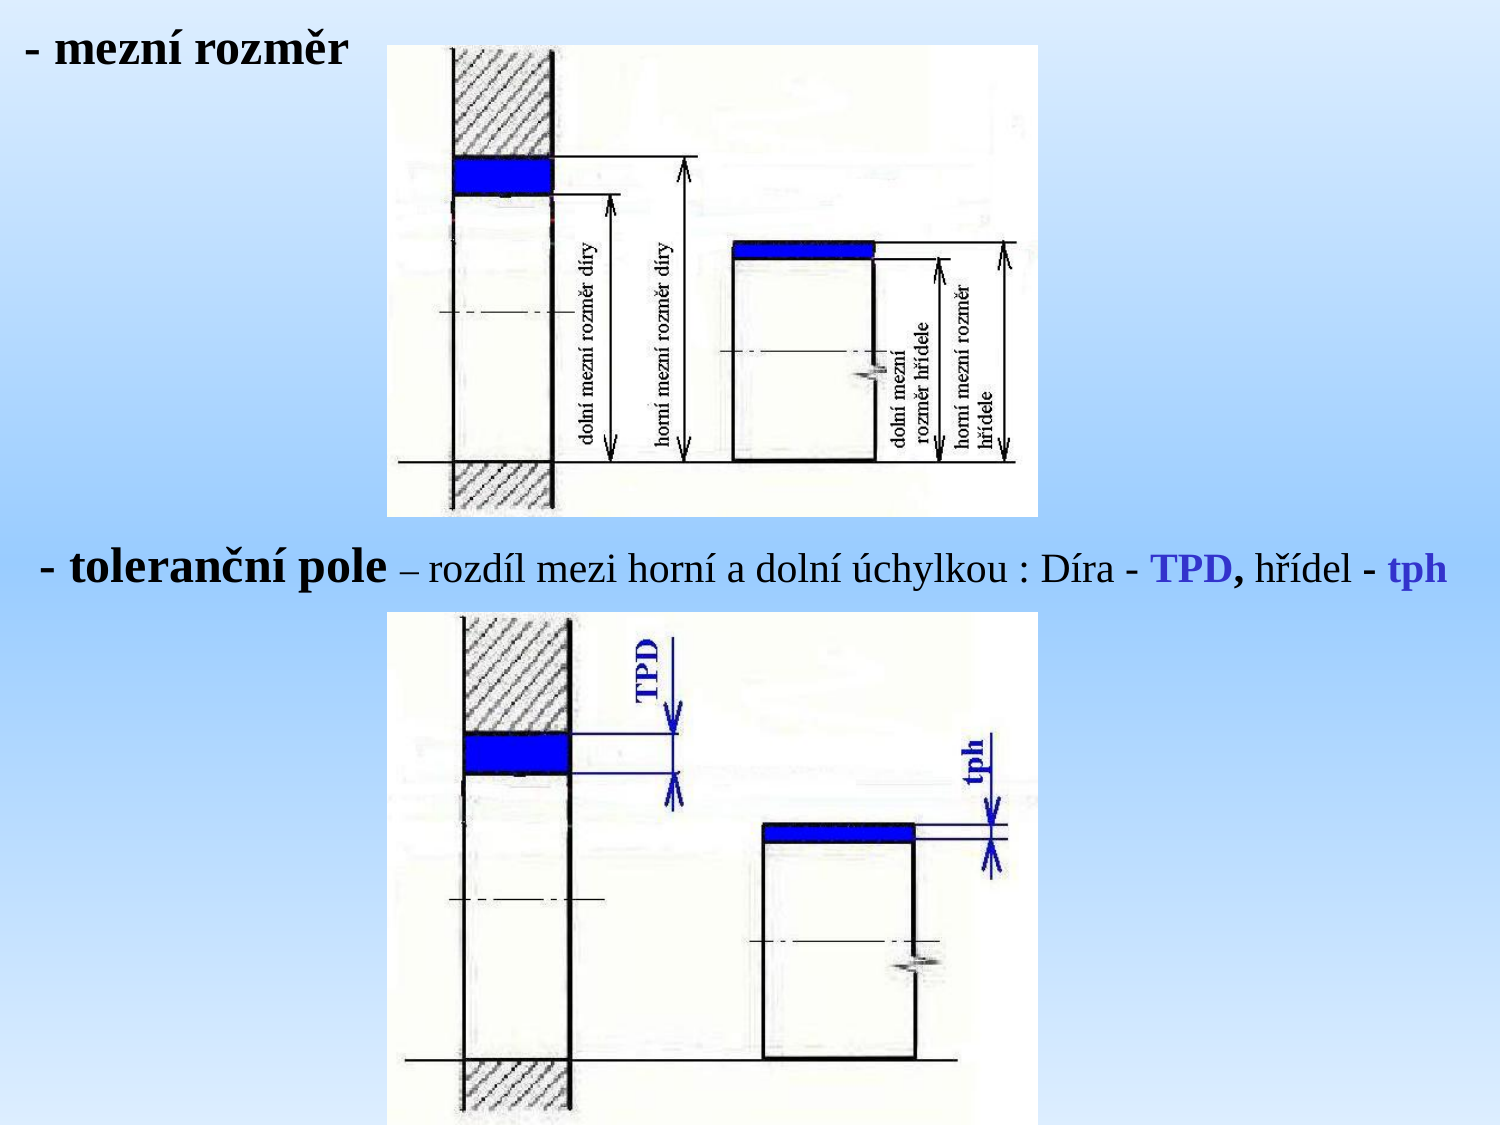

- mezní rozměr
 - toleranční pole – rozdíl mezi horní a dolní úchylkou : Díra - TPD, hřídel - tph